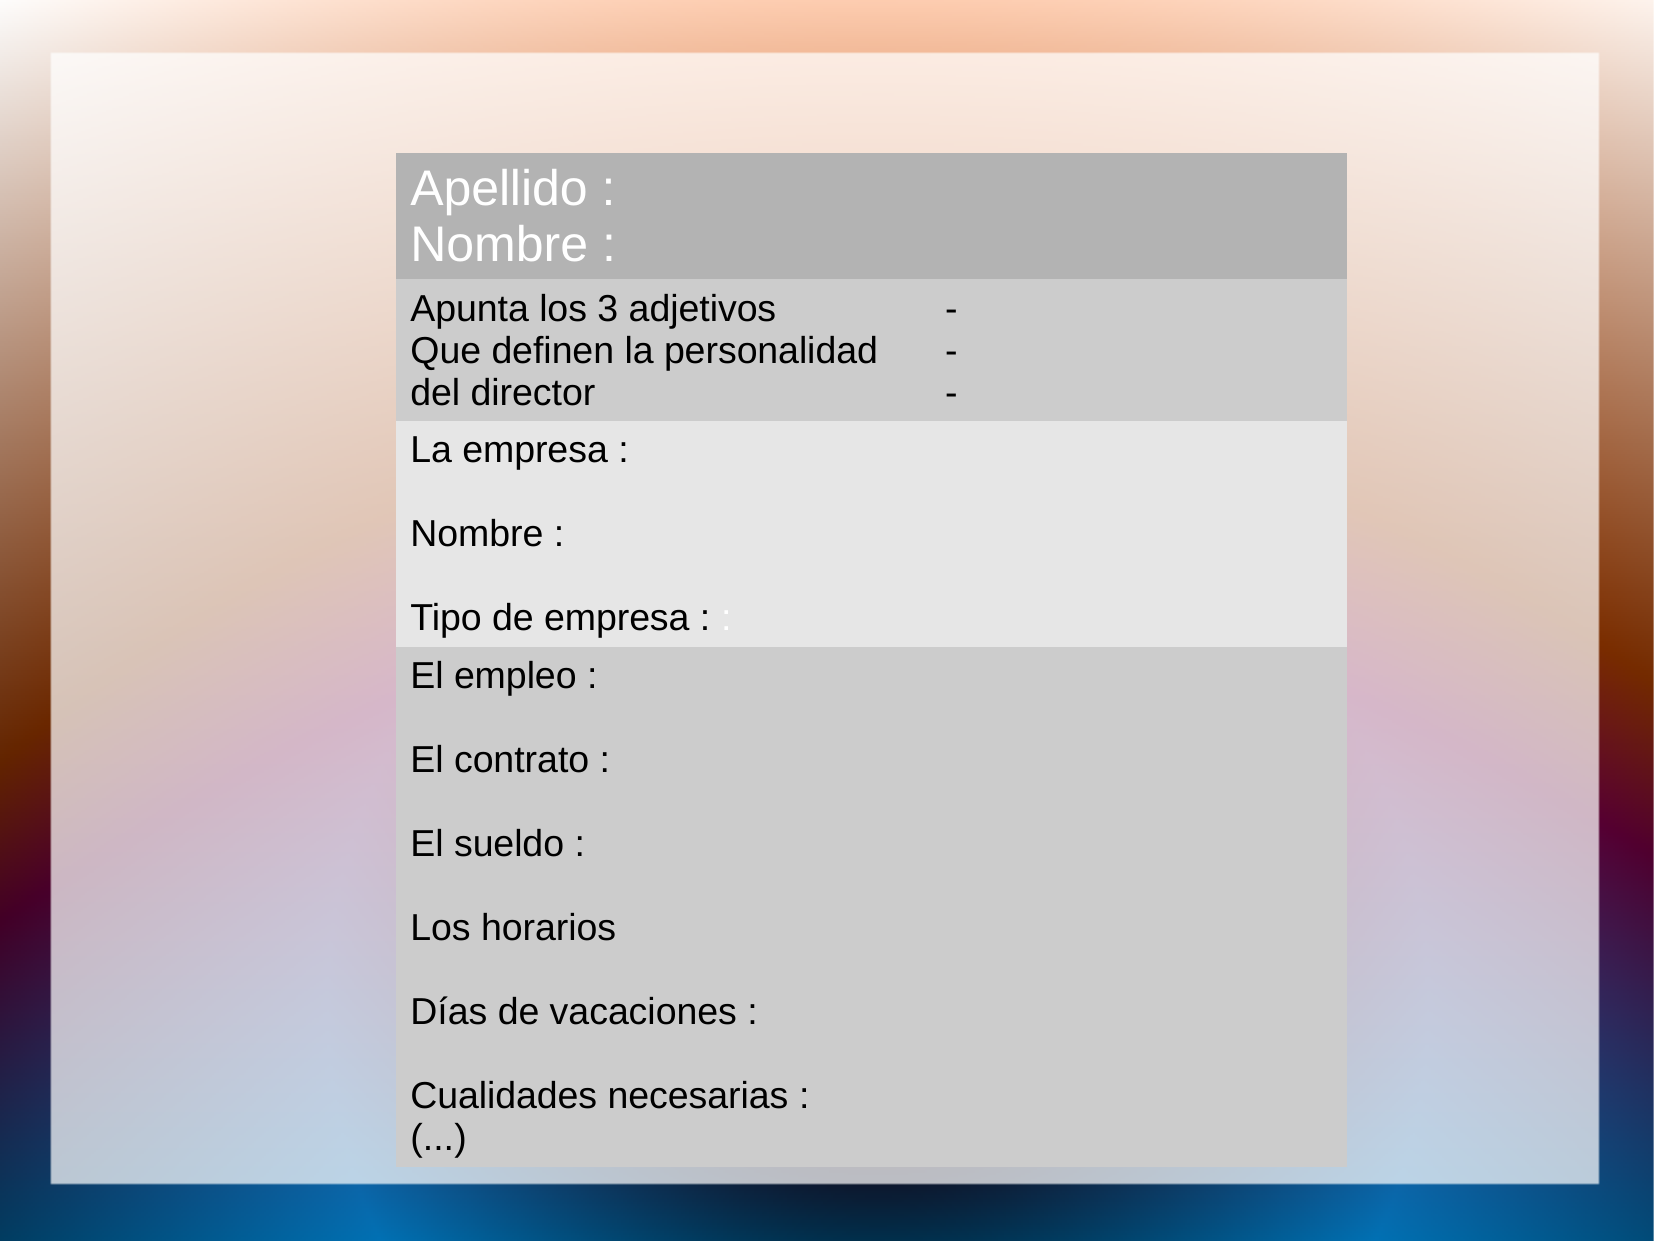

#
| Apellido : Nombre : | |
| --- | --- |
| Apunta los 3 adjetivos Que definen la personalidad del director | - - - |
| La empresa : Nombre : Tipo de empresa : : | |
| El empleo : El contrato : El sueldo : Los horarios Días de vacaciones : Cualidades necesarias : (...) | |